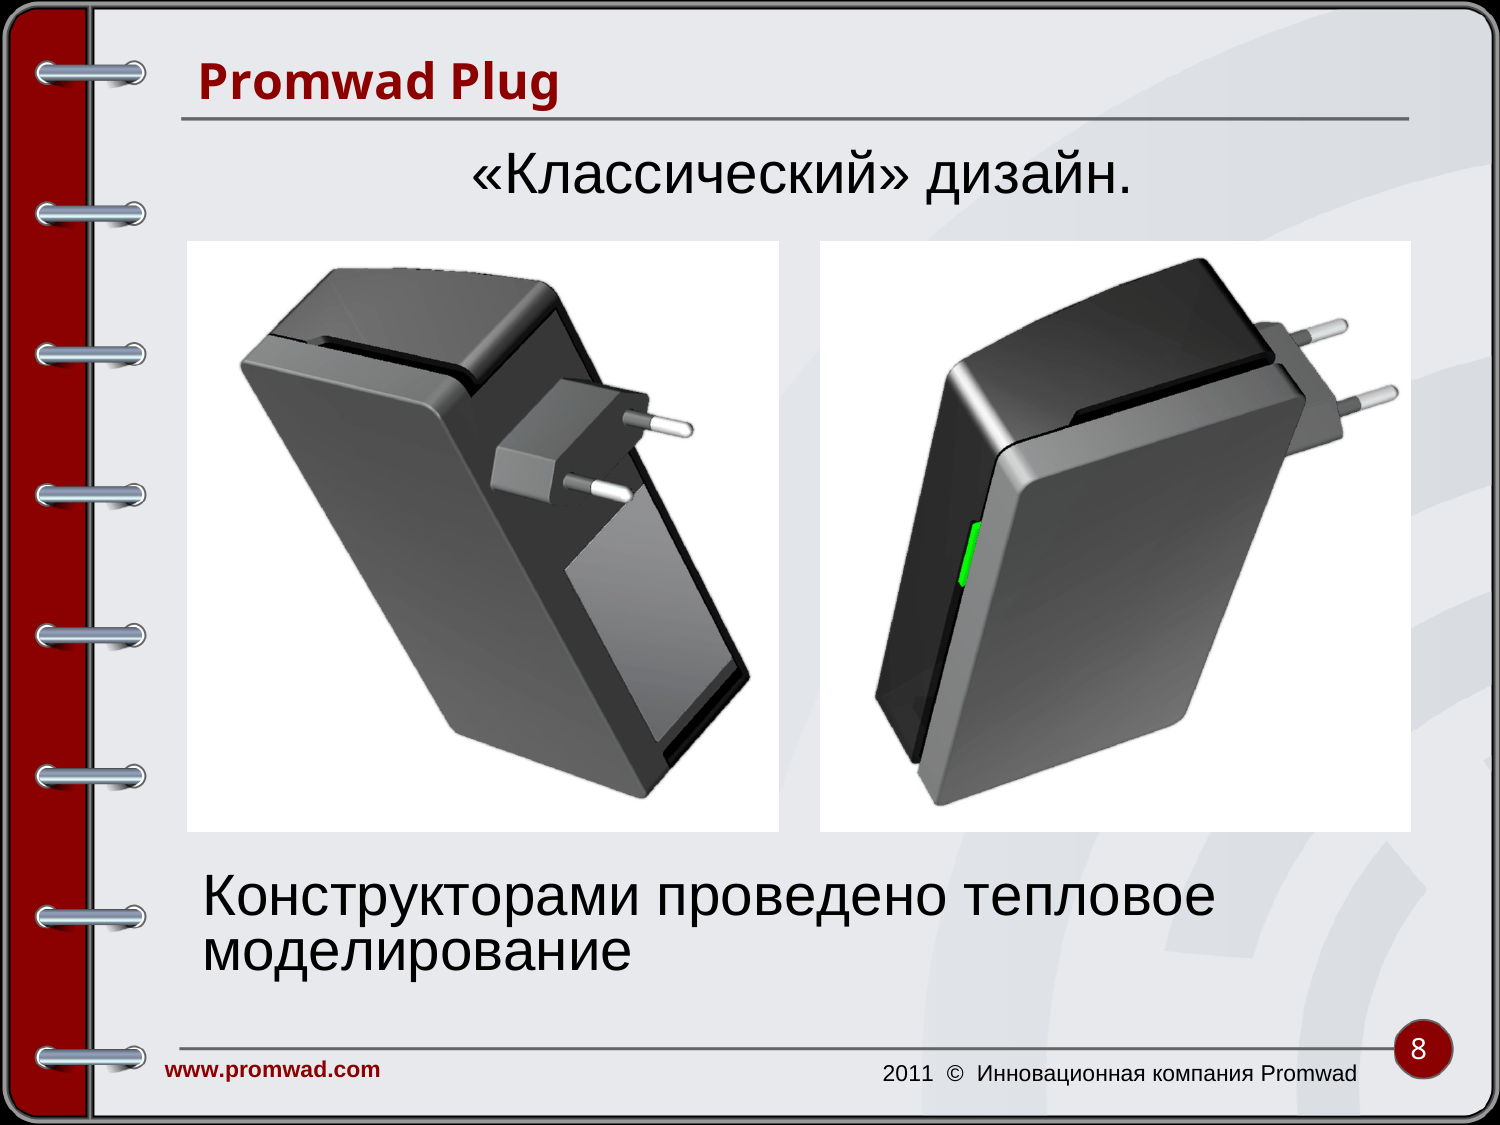

Promwad Plug
«Классический» дизайн.
Конструкторами проведено тепловое моделирование
www.promwad.com
2011 © Инновационная компания Promwad